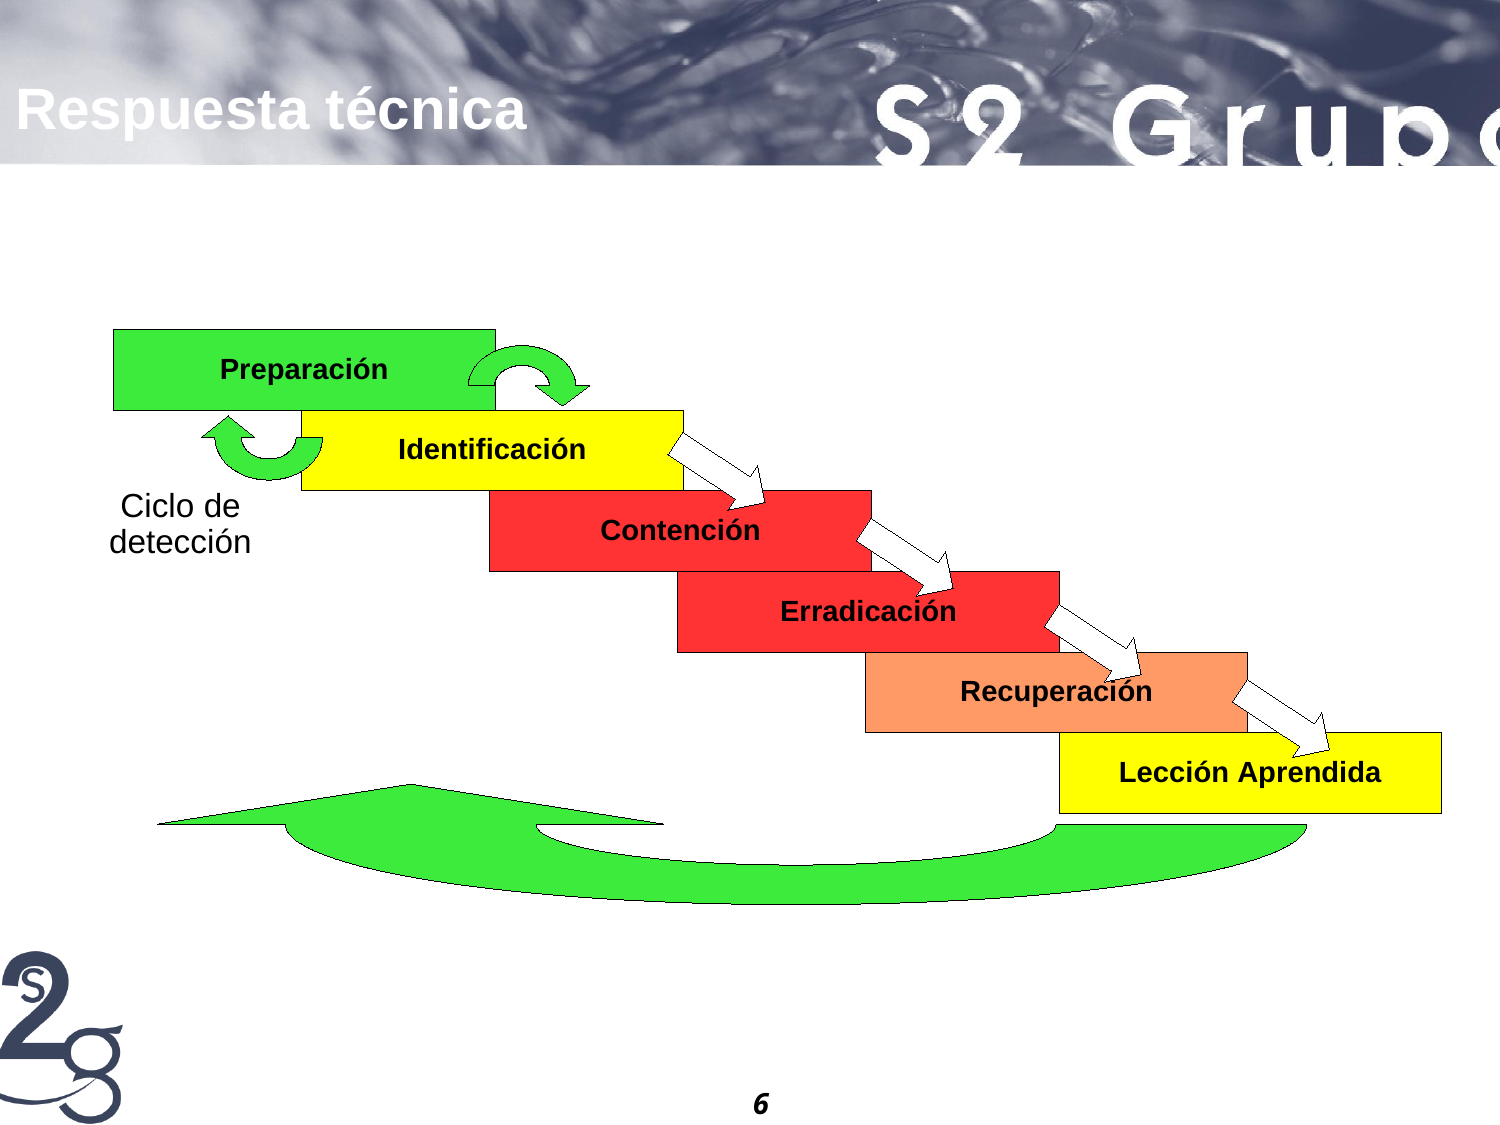

Respuesta técnica
Preparación
Identificación
Ciclo de
detección
Contención
Erradicación
Recuperación
Lección Aprendida